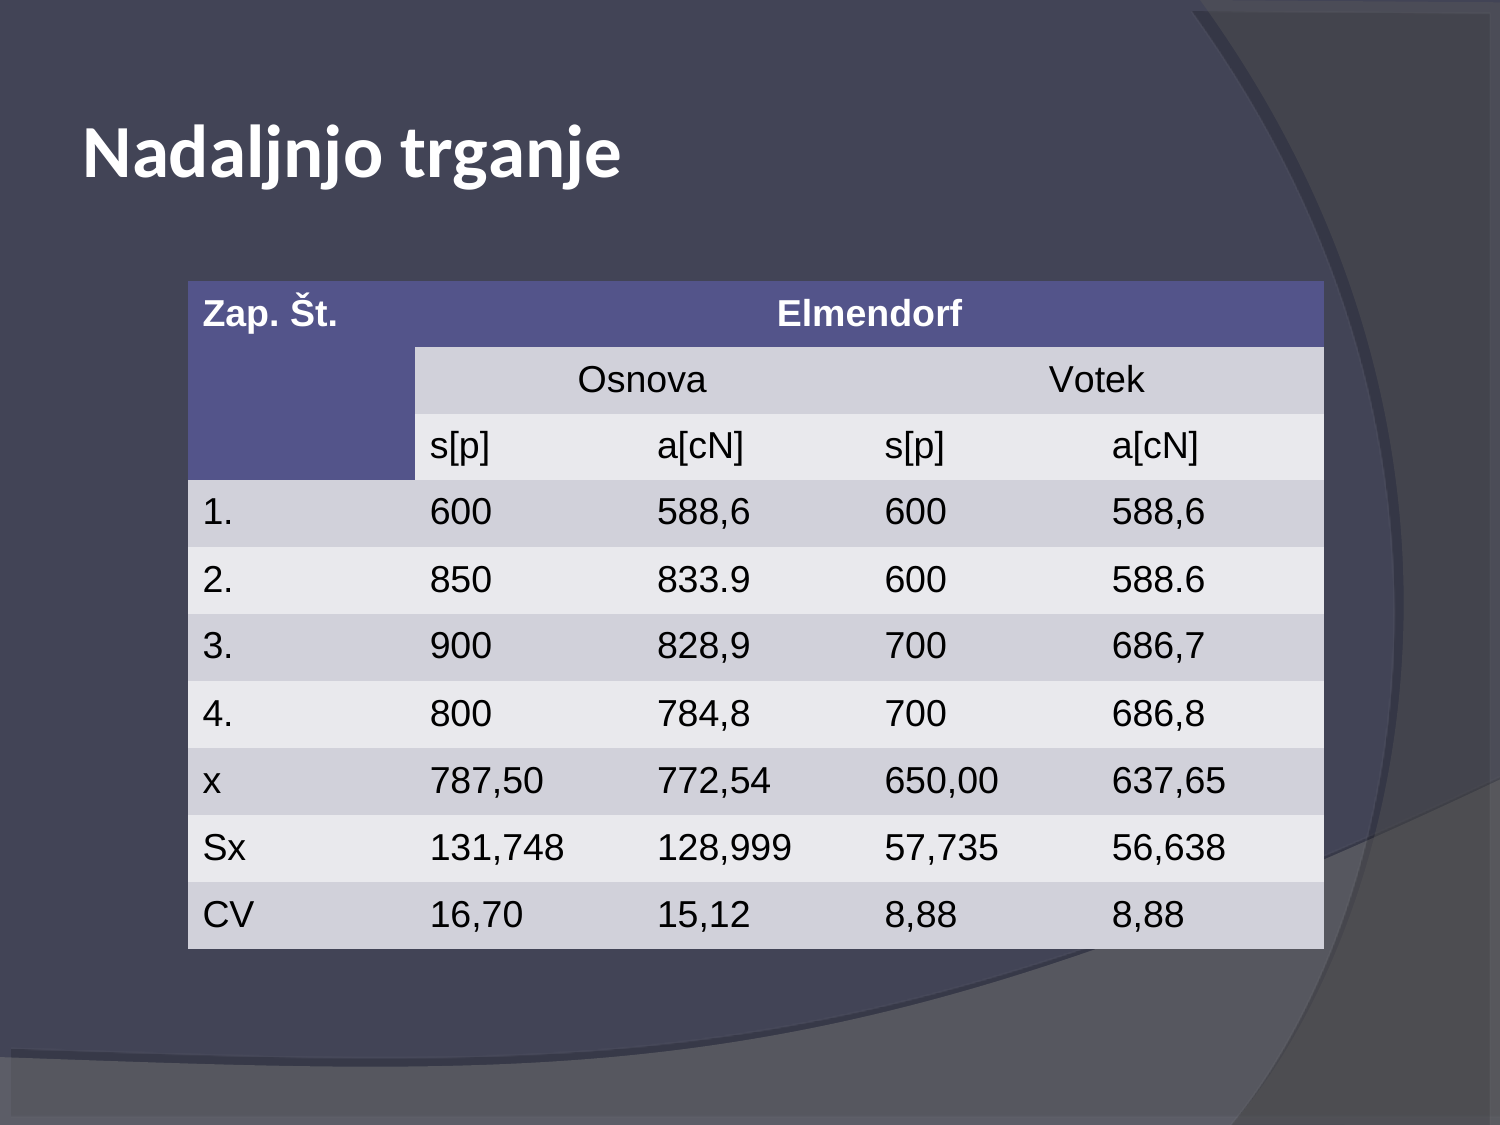

# Nadaljnjo trganje
| Zap. Št. | Elmendorf | | | |
| --- | --- | --- | --- | --- |
| | Osnova | | Votek | |
| | s[p] | a[cN] | s[p] | a[cN] |
| 1. | 600 | 588,6 | 600 | 588,6 |
| 2. | 850 | 833.9 | 600 | 588.6 |
| 3. | 900 | 828,9 | 700 | 686,7 |
| 4. | 800 | 784,8 | 700 | 686,8 |
| x | 787,50 | 772,54 | 650,00 | 637,65 |
| Sx | 131,748 | 128,999 | 57,735 | 56,638 |
| CV | 16,70 | 15,12 | 8,88 | 8,88 |